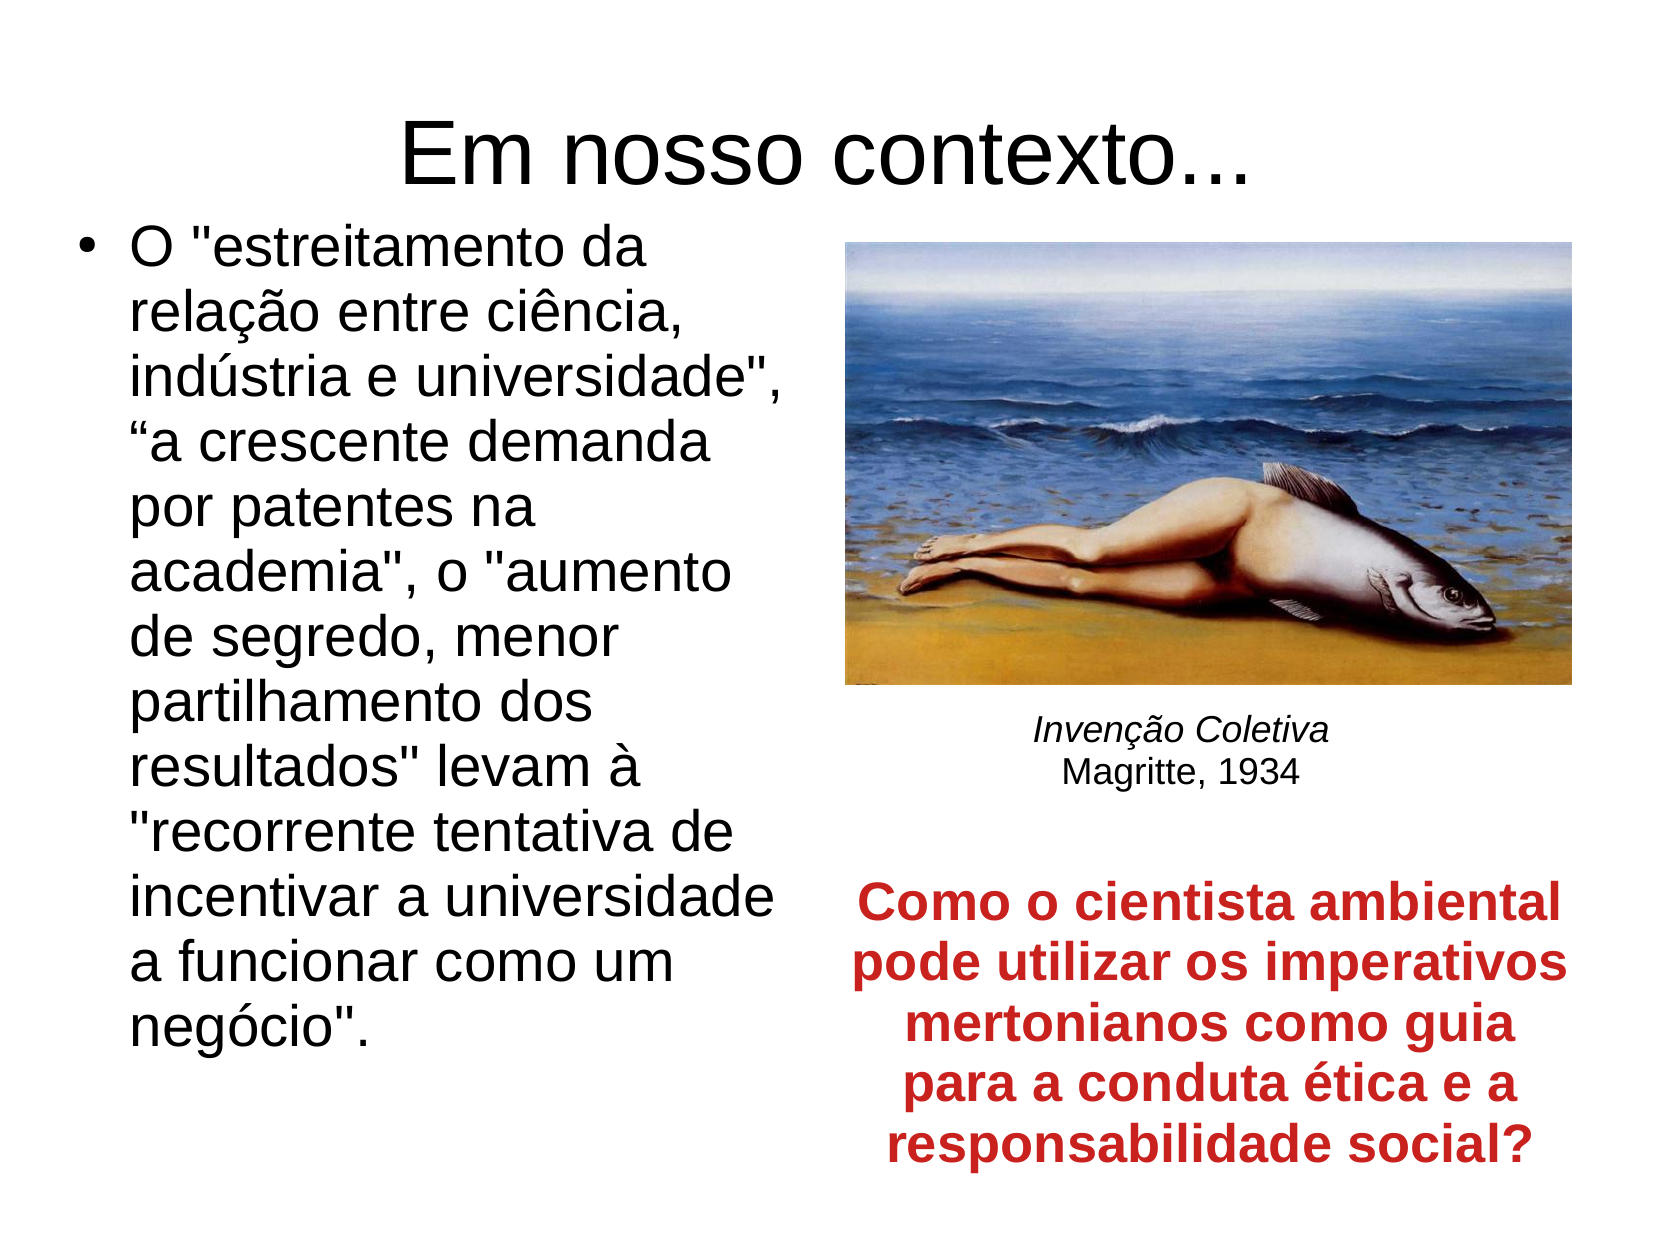

# Em nosso contexto...
O "estreitamento da relação entre ciência, indústria e universidade", “a crescente demanda por patentes na academia", o "aumento de segredo, menor partilhamento dos resultados" levam à "recorrente tentativa de incentivar a universidade a funcionar como um negócio".
Invenção Coletiva
Magritte, 1934
Como o cientista ambiental pode utilizar os imperativos mertonianos como guia para a conduta ética e a responsabilidade social?